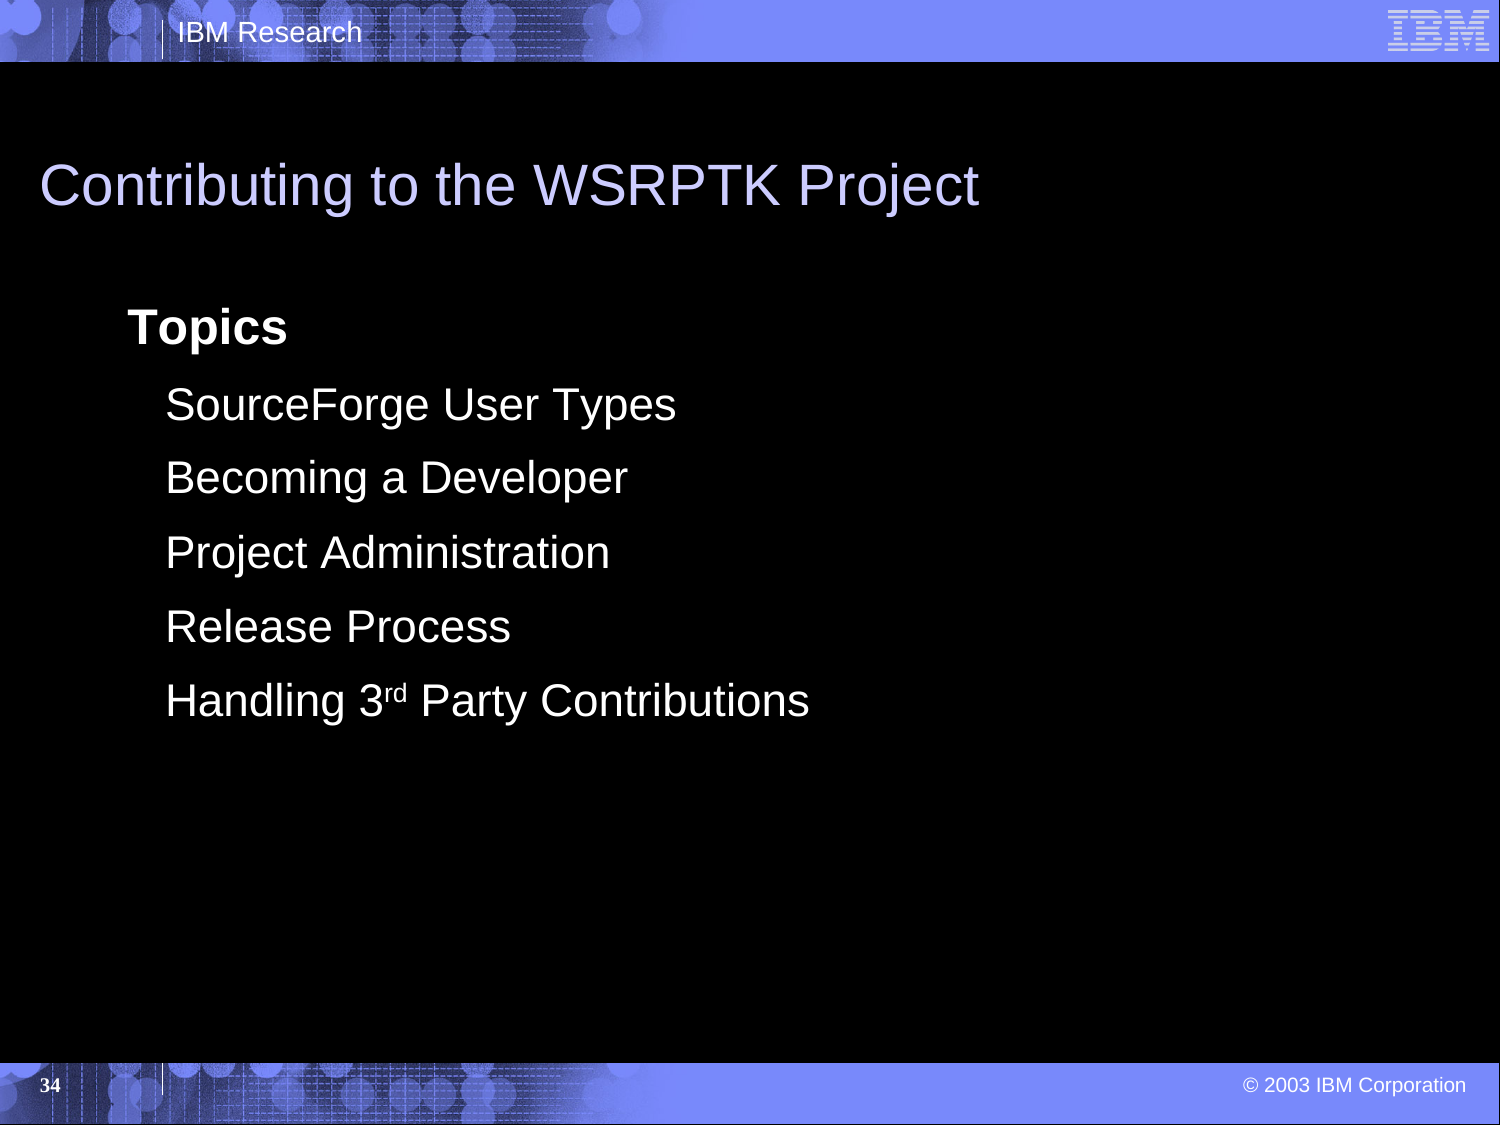

# Contributing to the WSRPTK Project
Topics
SourceForge User Types
Becoming a Developer
Project Administration
Release Process
Handling 3rd Party Contributions
34